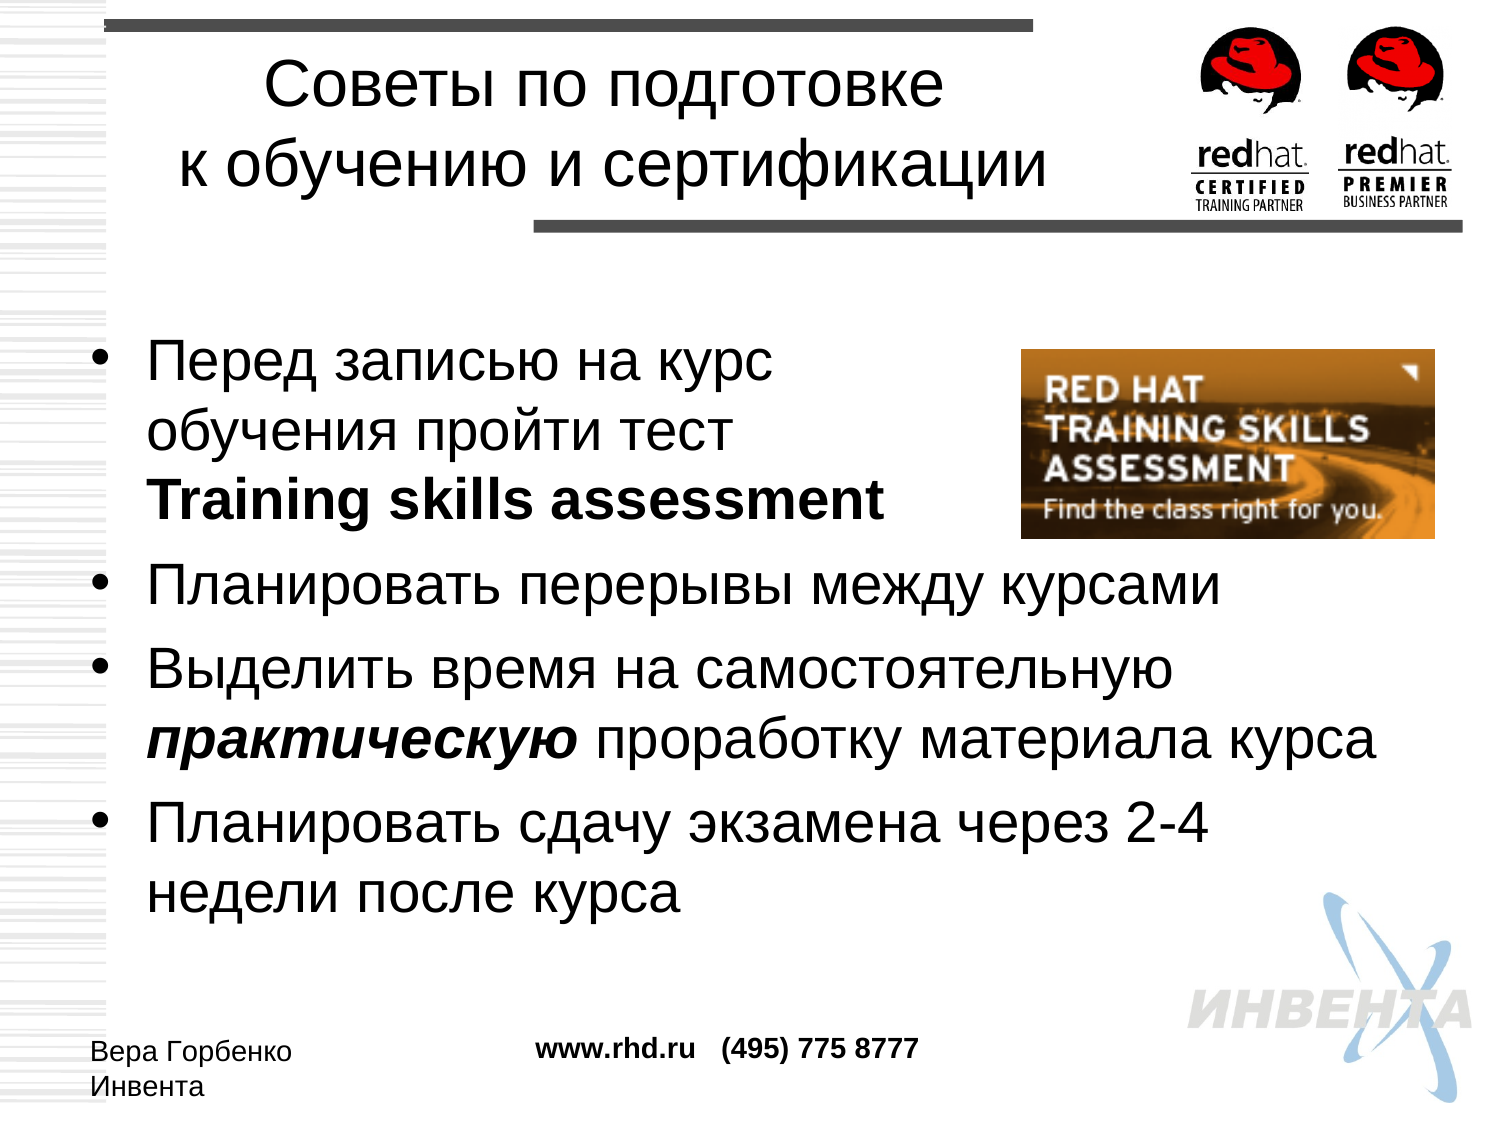

# Советы по подготовке к обучению и сертификации
Перед записью на курс
обучения пройти тест
Training skills assessment
Планировать перерывы между курсами
Выделить время на самостоятельную практическую проработку материала курса
Планировать сдачу экзамена через 2-4 недели после курса
Вера Горбенко
Инвента
 www.rhd.ru (495) 775 8777